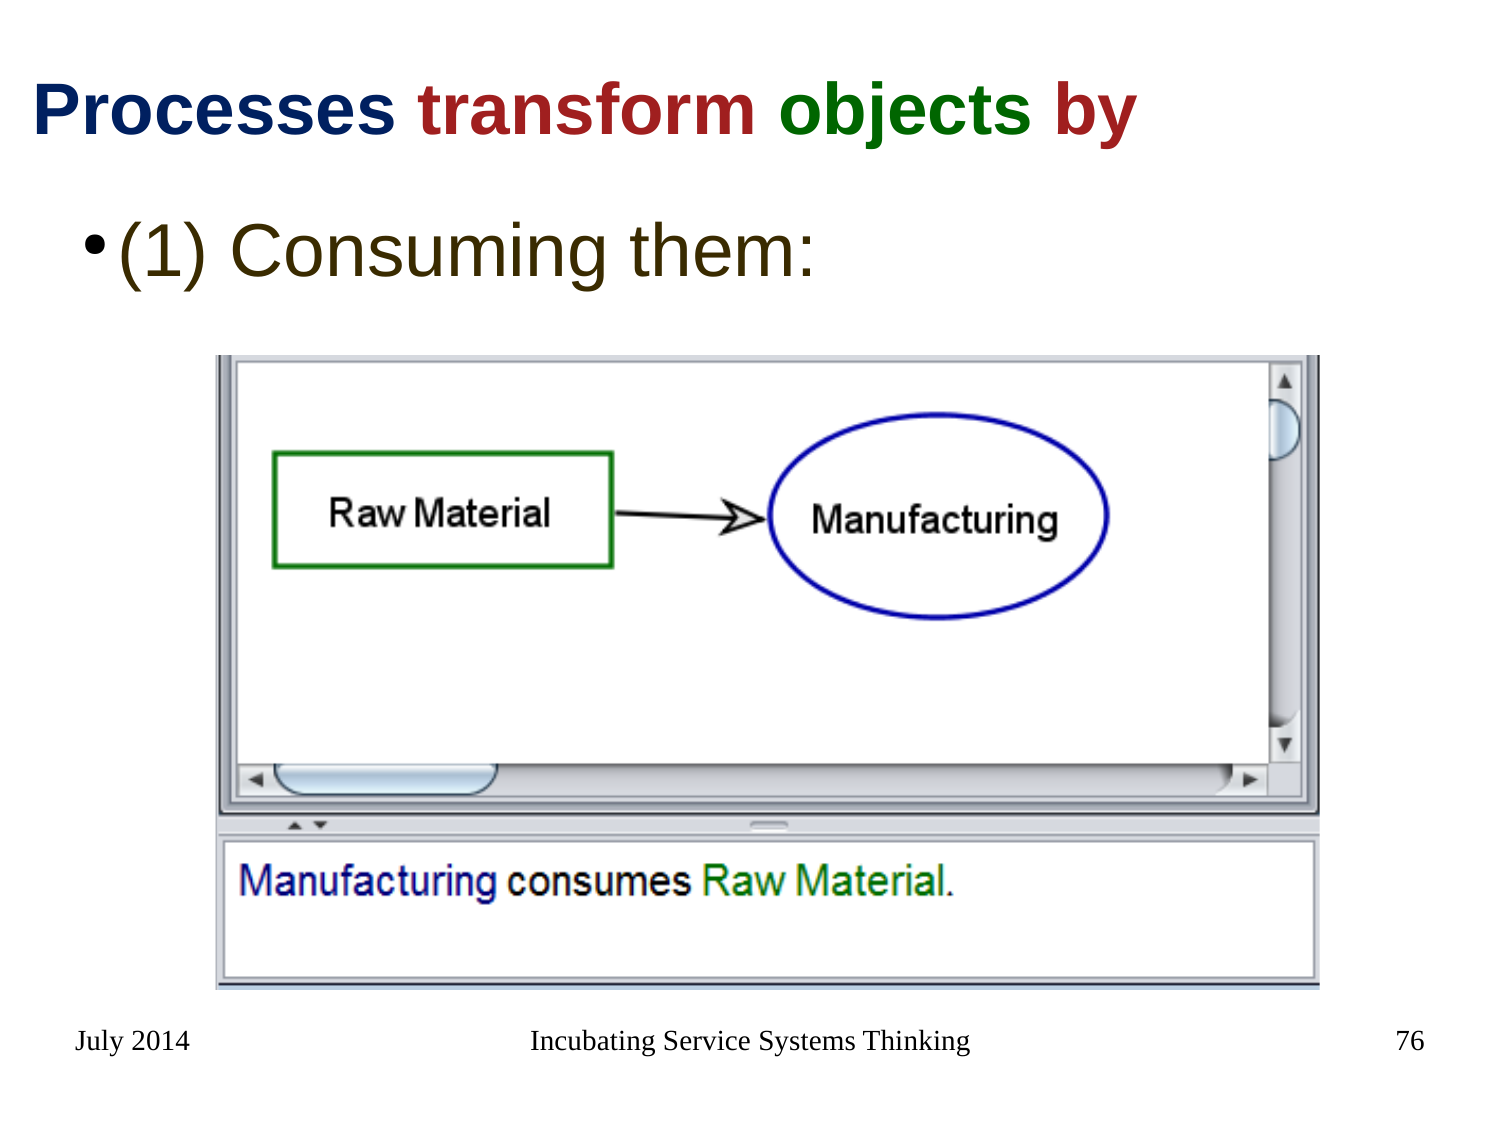

Processes transform objects by
(1) Consuming them:
July 2014
Incubating Service Systems Thinking
76